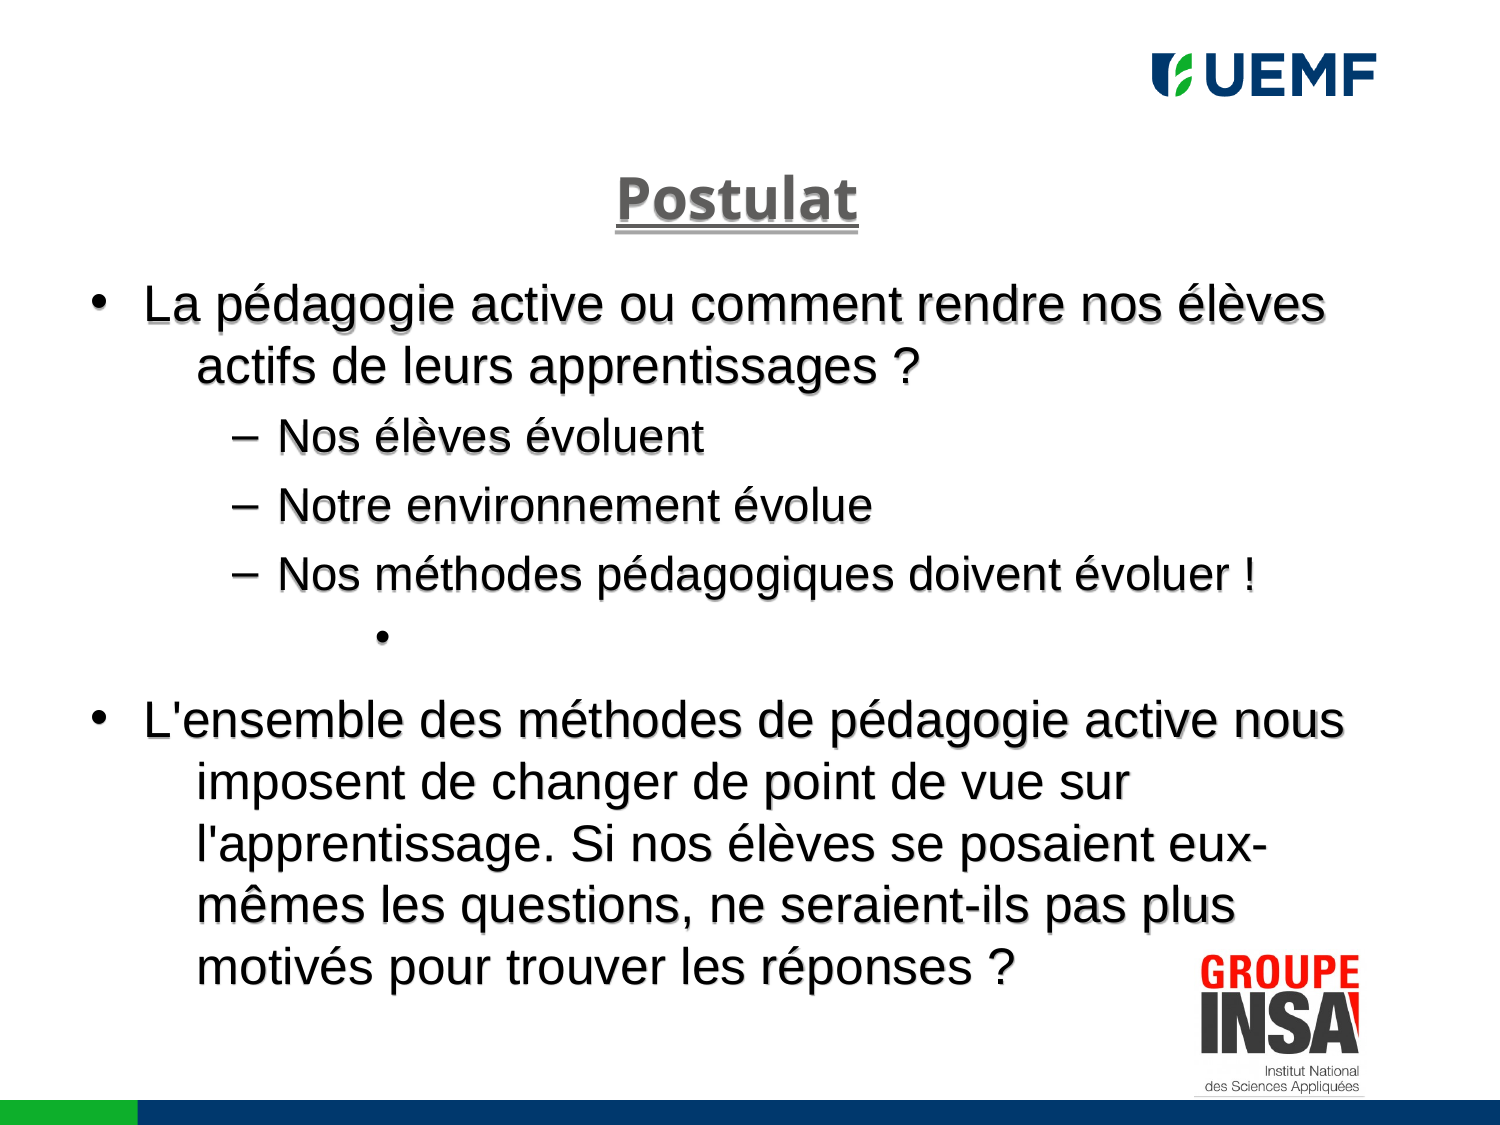

# Postulat
La pédagogie active ou comment rendre nos élèves actifs de leurs apprentissages ?
Nos élèves évoluent
Notre environnement évolue
Nos méthodes pédagogiques doivent évoluer !
L'ensemble des méthodes de pédagogie active nous imposent de changer de point de vue sur l'apprentissage. Si nos élèves se posaient eux-mêmes les questions, ne seraient-ils pas plus motivés pour trouver les réponses ?